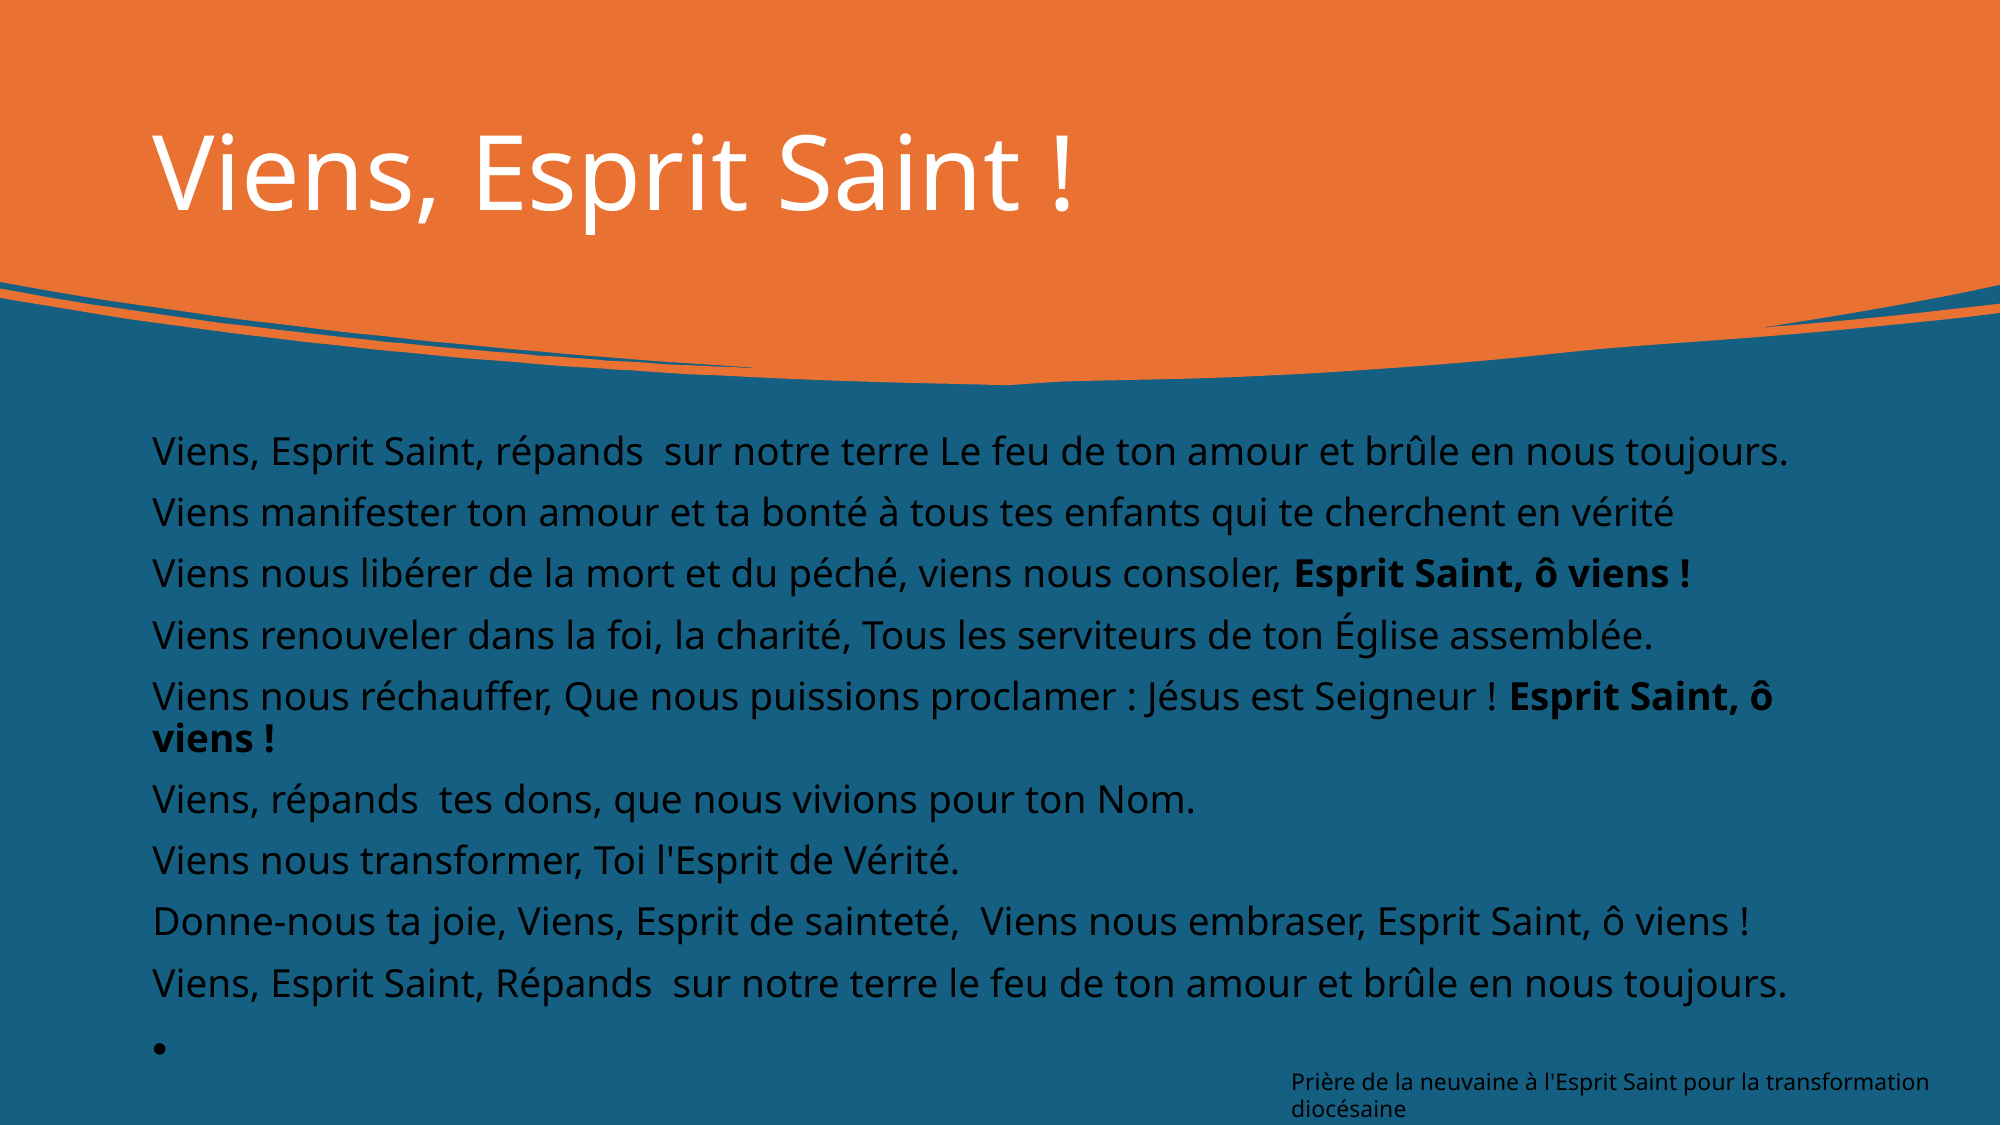

# Viens, Esprit Saint !
Viens, Esprit Saint, répands  sur notre terre Le feu de ton amour et brûle en nous toujours.
Viens manifester ton amour et ta bonté à tous tes enfants qui te cherchent en vérité
Viens nous libérer de la mort et du péché, viens nous consoler, Esprit Saint, ô viens !
Viens renouveler dans la foi, la charité, Tous les serviteurs de ton Église assemblée.
Viens nous réchauffer, Que nous puissions proclamer : Jésus est Seigneur ! Esprit Saint, ô viens !
Viens, répands  tes dons, que nous vivions pour ton Nom.
Viens nous transformer, Toi l'Esprit de Vérité.
Donne-nous ta joie, Viens, Esprit de sainteté, Viens nous embraser, Esprit Saint, ô viens !
Viens, Esprit Saint, Répands  sur notre terre le feu de ton amour et brûle en nous toujours.
Prière de la neuvaine à l'Esprit Saint pour la transformation diocésaine